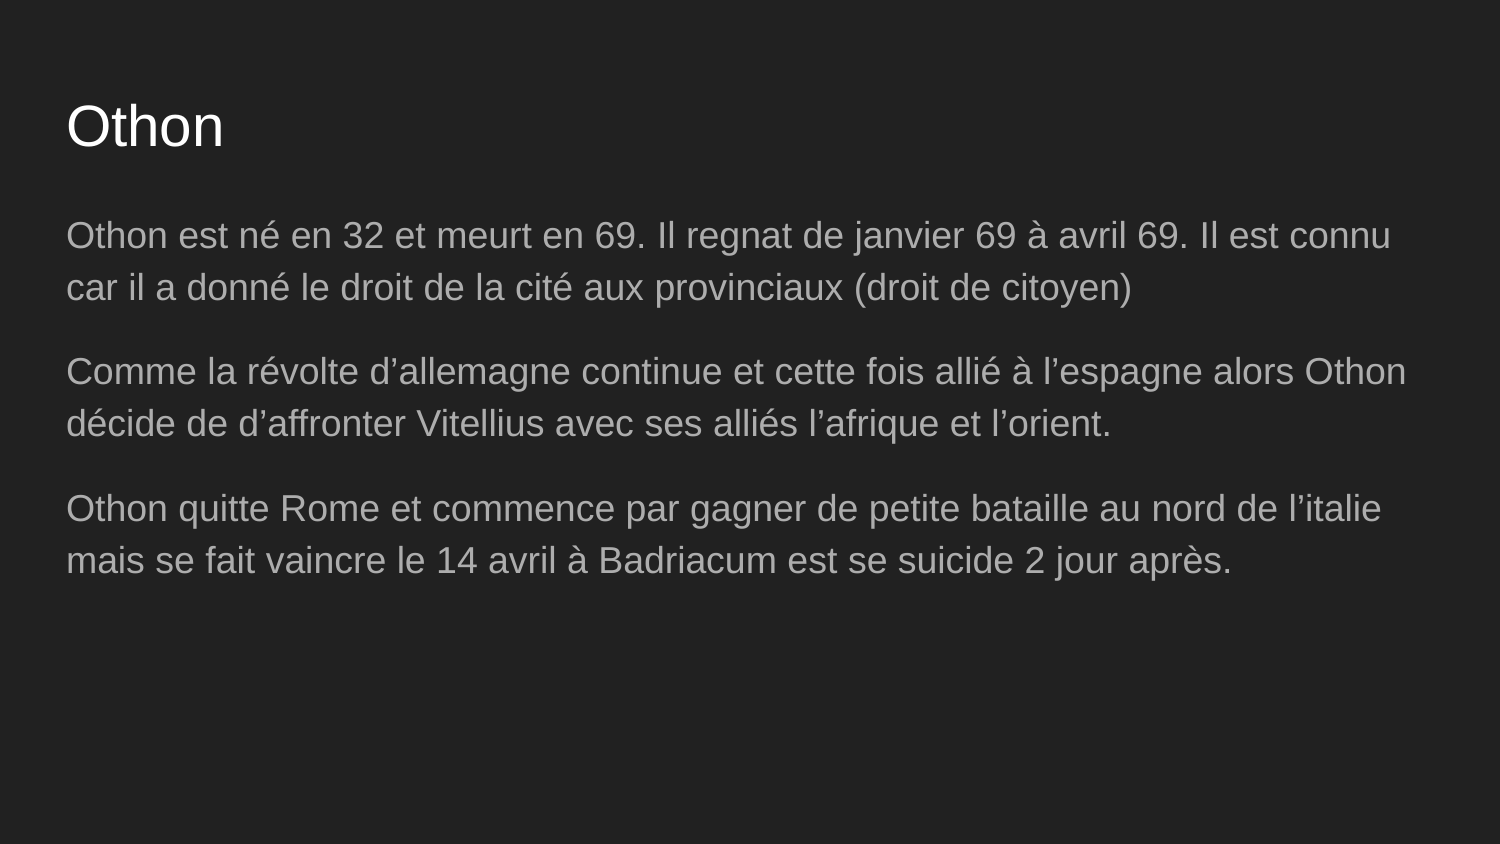

# Othon
Othon est né en 32 et meurt en 69. Il regnat de janvier 69 à avril 69. Il est connu car il a donné le droit de la cité aux provinciaux (droit de citoyen)
Comme la révolte d’allemagne continue et cette fois allié à l’espagne alors Othon décide de d’affronter Vitellius avec ses alliés l’afrique et l’orient.
Othon quitte Rome et commence par gagner de petite bataille au nord de l’italie mais se fait vaincre le 14 avril à Badriacum est se suicide 2 jour après.